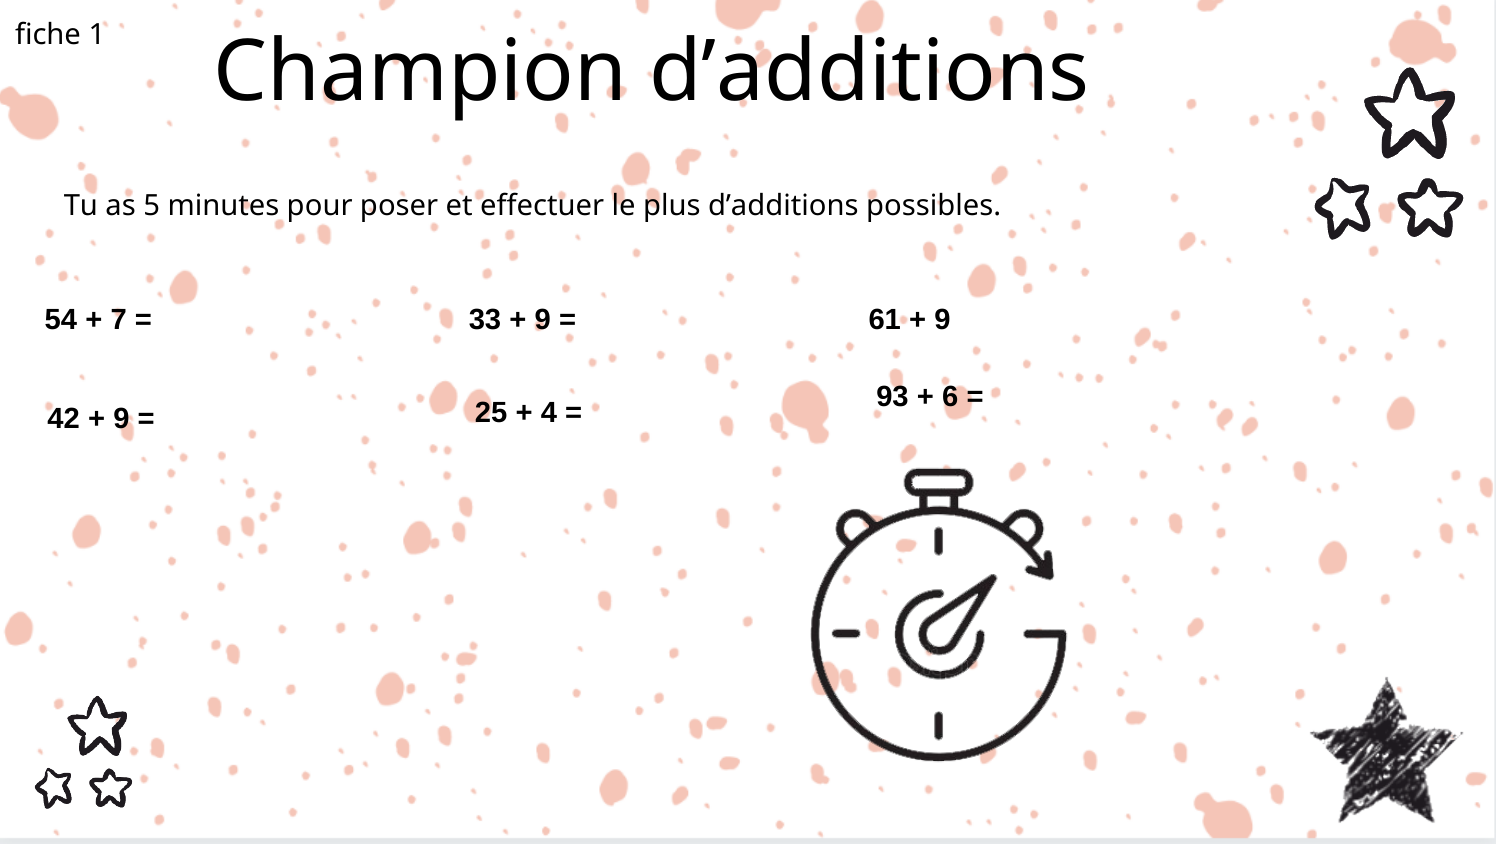

fiche 1
Champion d’additions
Tu as 5 minutes pour poser et effectuer le plus d’additions possibles.
 54 + 7 =
33 + 9 =
61 + 9
93 + 6 =
25 + 4 =
42 + 9 =